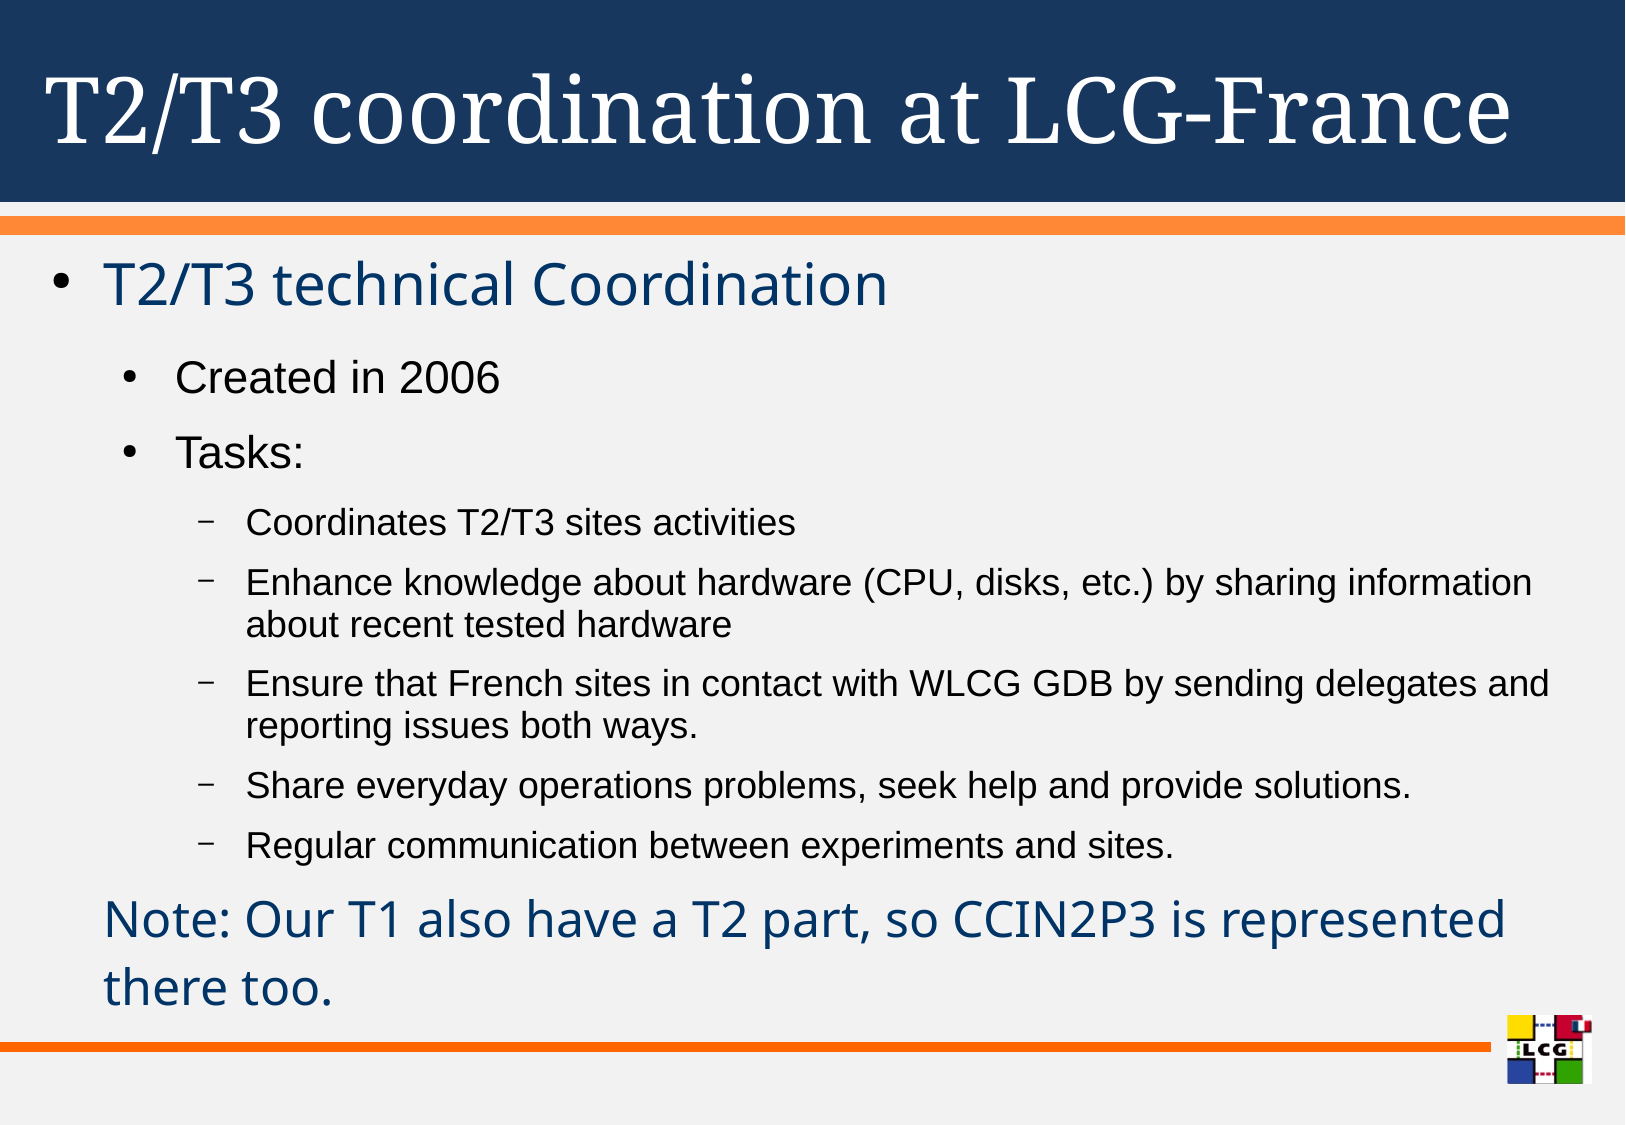

# T2/T3 coordination at LCG-France
T2/T3 technical Coordination
Created in 2006
Tasks:
Coordinates T2/T3 sites activities
Enhance knowledge about hardware (CPU, disks, etc.) by sharing information about recent tested hardware
Ensure that French sites in contact with WLCG GDB by sending delegates and reporting issues both ways.
Share everyday operations problems, seek help and provide solutions.
Regular communication between experiments and sites.
Note: Our T1 also have a T2 part, so CCIN2P3 is represented there too.